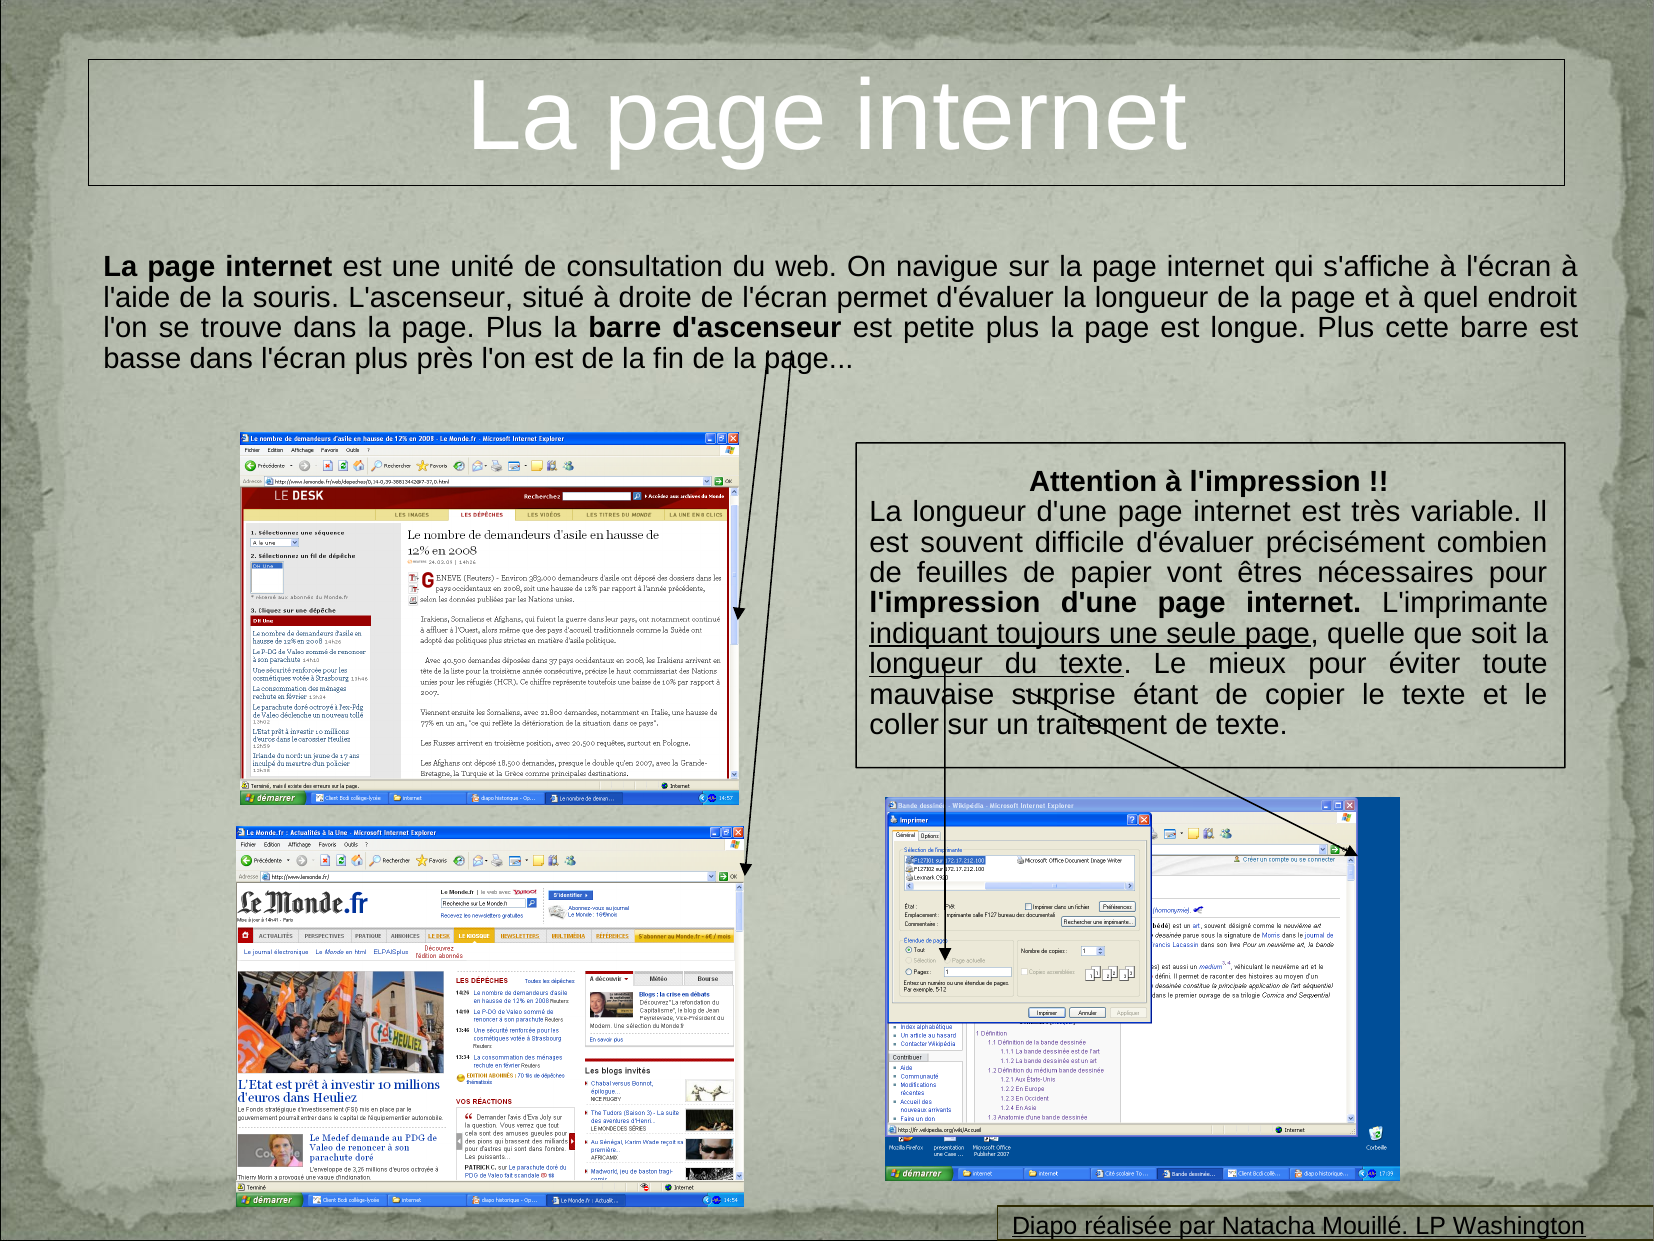

La page internet
La page internet est une unité de consultation du web. On navigue sur la page internet qui s'affiche à l'écran à l'aide de la souris. L'ascenseur, situé à droite de l'écran permet d'évaluer la longueur de la page et à quel endroit l'on se trouve dans la page. Plus la barre d'ascenseur est petite plus la page est longue. Plus cette barre est basse dans l'écran plus près l'on est de la fin de la page...
Attention à l'impression !!
La longueur d'une page internet est très variable. Il est souvent difficile d'évaluer précisément combien de feuilles de papier vont êtres nécessaires pour l'impression d'une page internet. L'imprimante indiquant toujours une seule page, quelle que soit la longueur du texte. Le mieux pour éviter toute mauvaise surprise étant de copier le texte et le coller sur un traitement de texte.
Diapo réalisée par Natacha Mouillé. LP Washington